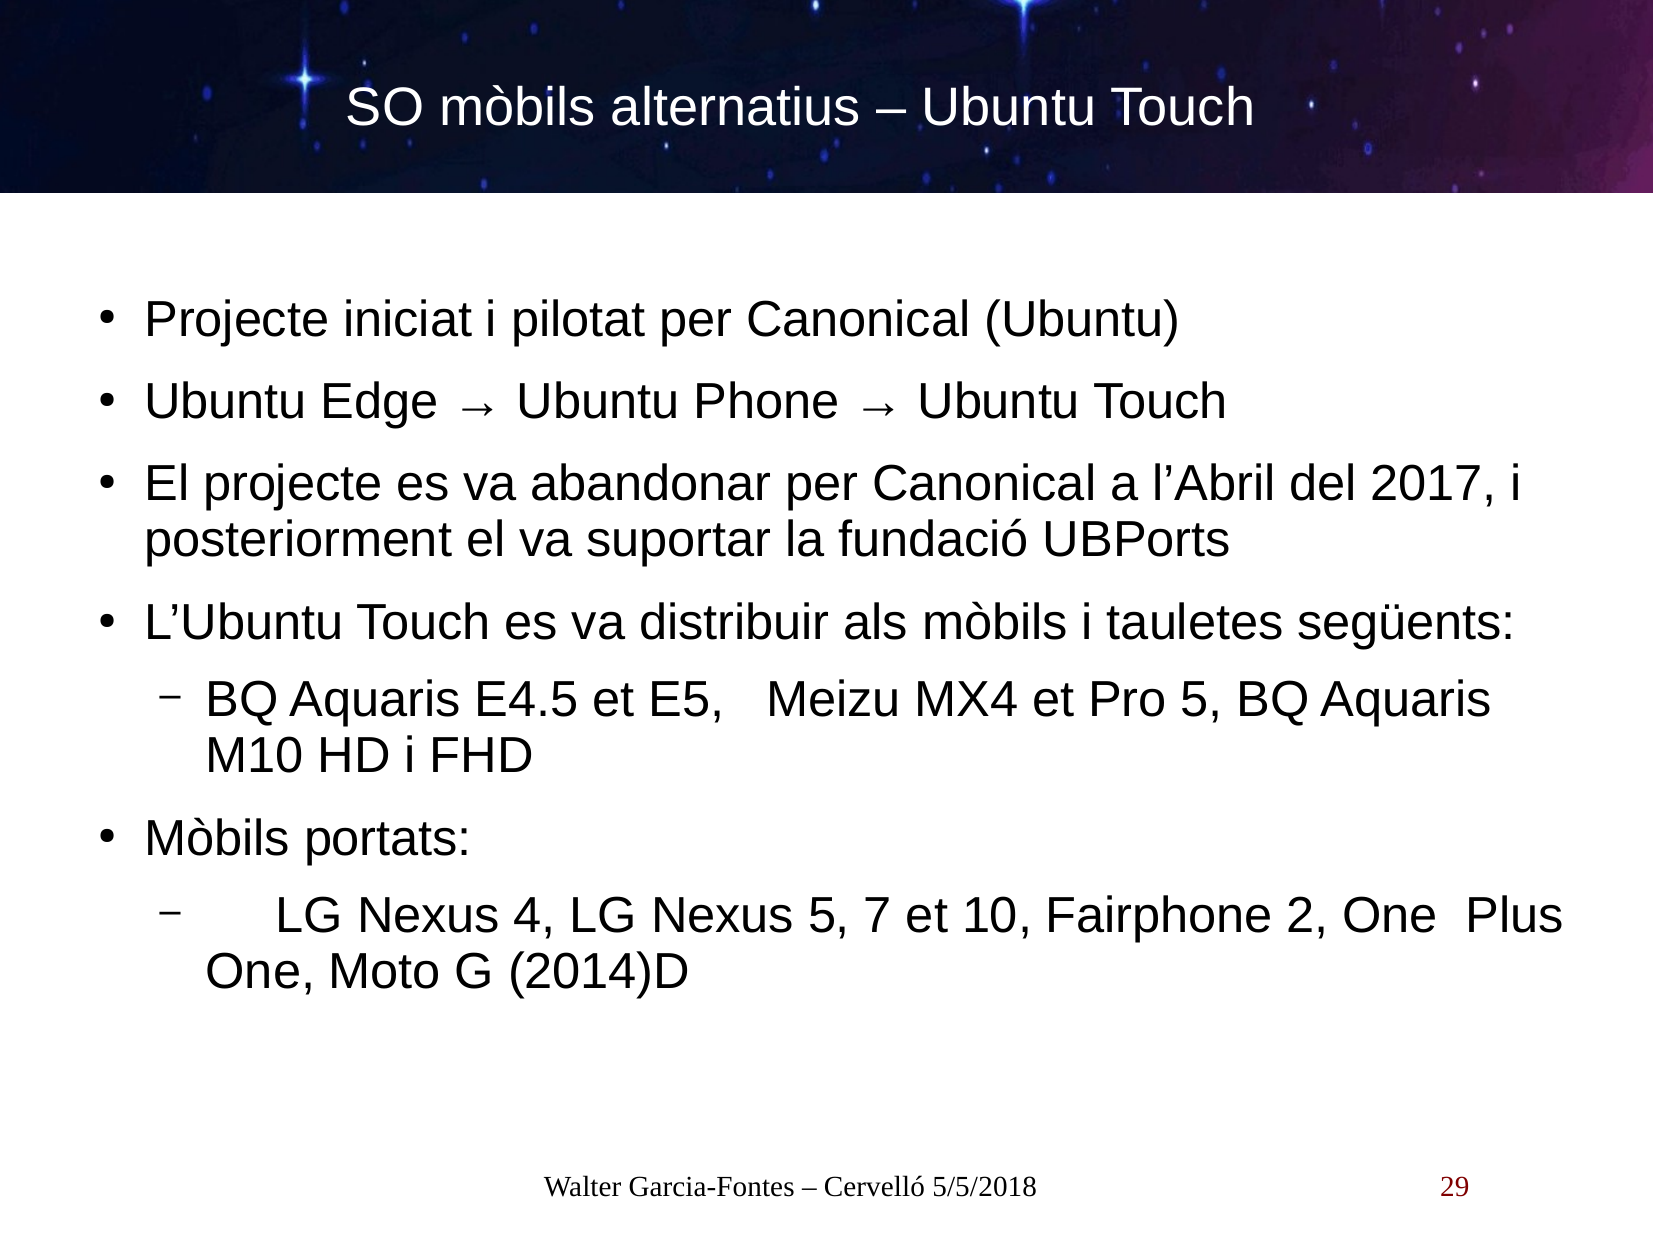

# SO mòbils alternatius – Ubuntu Touch
Projecte iniciat i pilotat per Canonical (Ubuntu)
Ubuntu Edge → Ubuntu Phone → Ubuntu Touch
El projecte es va abandonar per Canonical a l’Abril del 2017, i posteriorment el va suportar la fundació UBPorts
L’Ubuntu Touch es va distribuir als mòbils i tauletes següents:
BQ Aquaris E4.5 et E5, Meizu MX4 et Pro 5, BQ Aquaris M10 HD i FHD
Mòbils portats:
 LG Nexus 4, LG Nexus 5, 7 et 10, Fairphone 2, One Plus One, Moto G (2014)D
Walter Garcia-Fontes - Cervelló - 5/05/2018
29